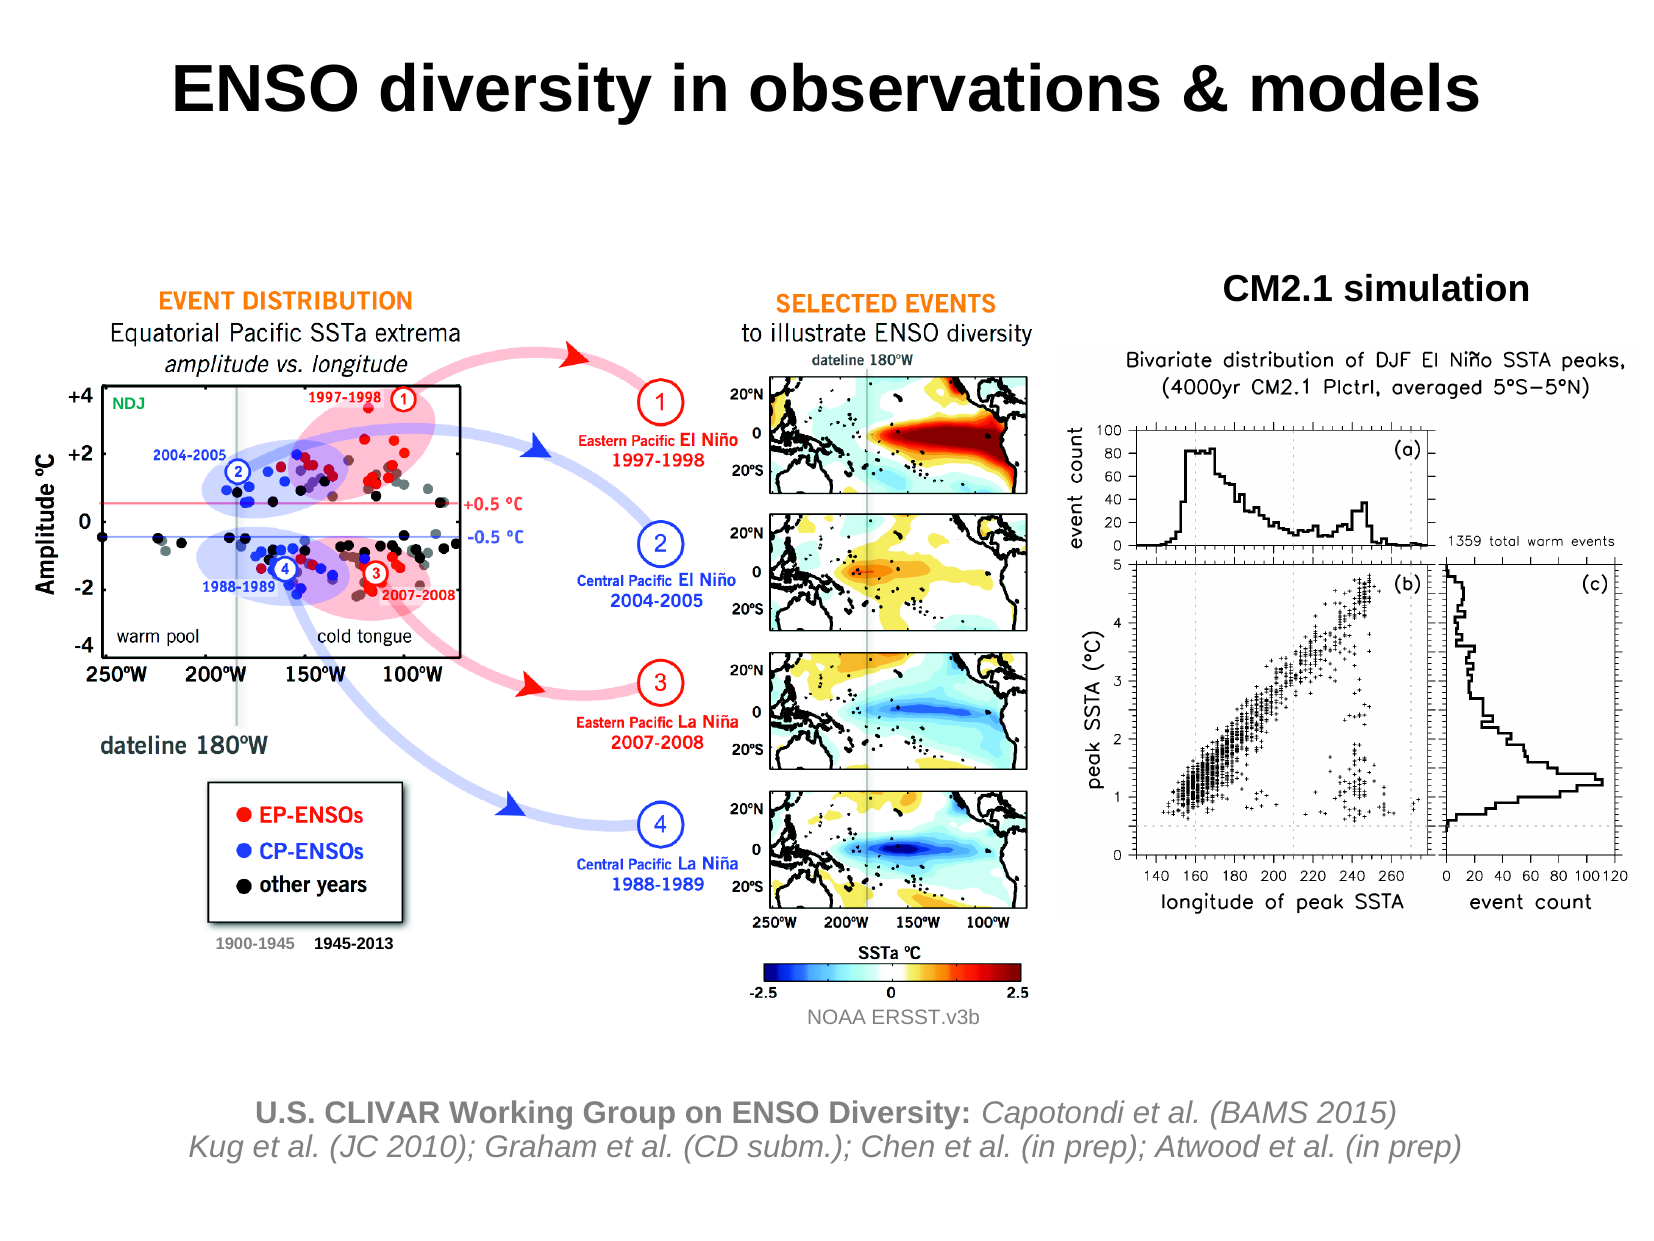

ENSO diversity in observations & models
CM2.1 simulation
NDJ
1900-1945 1945-2013
NOAA ERSST.v3b
U.S. CLIVAR Working Group on ENSO Diversity: Capotondi et al. (BAMS 2015)
Kug et al. (JC 2010); Graham et al. (CD subm.); Chen et al. (in prep); Atwood et al. (in prep)